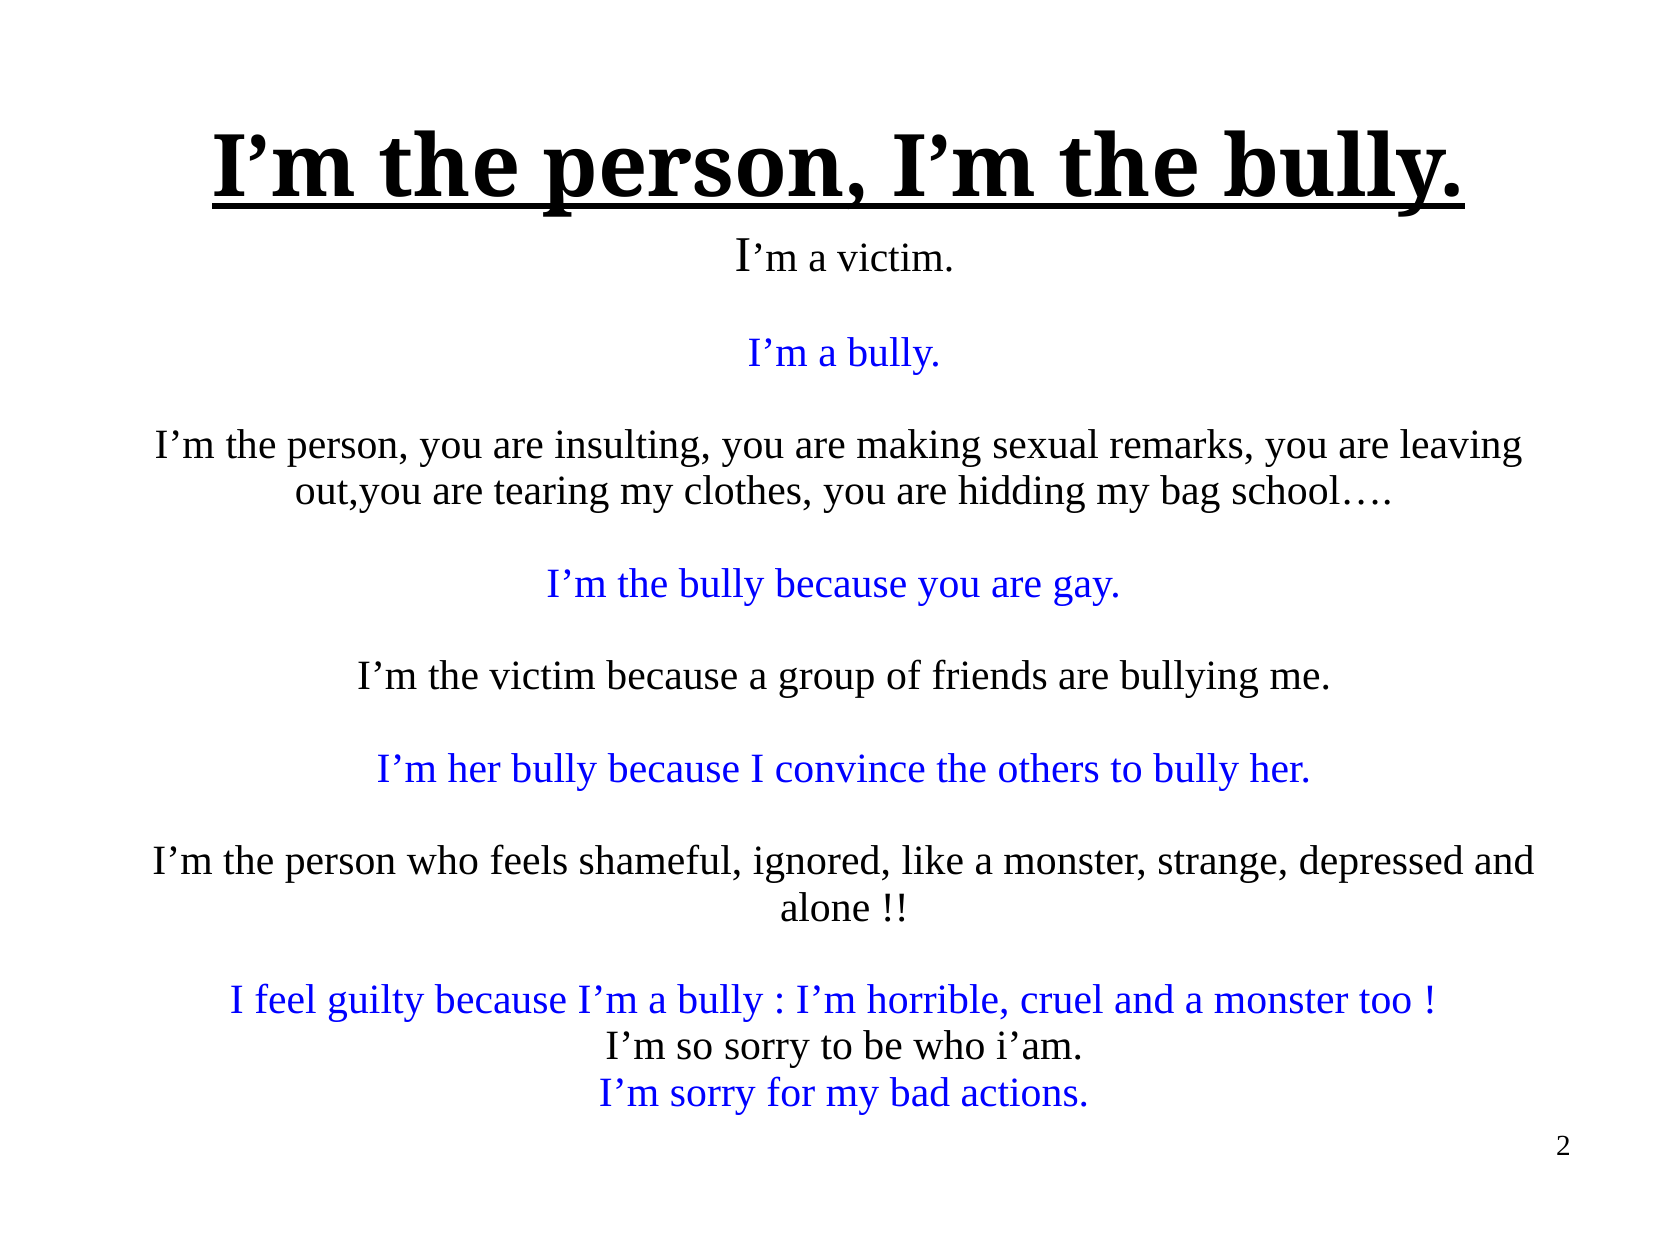

# I’m the person, I’m the bully.
I’m a victim.
I’m a bully.
I’m the person, you are insulting, you are making sexual remarks, you are leaving out,you are tearing my clothes, you are hidding my bag school….
I’m the bully because you are gay.
I’m the victim because a group of friends are bullying me.
I’m her bully because I convince the others to bully her.
I’m the person who feels shameful, ignored, like a monster, strange, depressed and alone !!
I feel guilty because I’m a bully : I’m horrible, cruel and a monster too !
I’m so sorry to be who i’am.
I’m sorry for my bad actions.
2